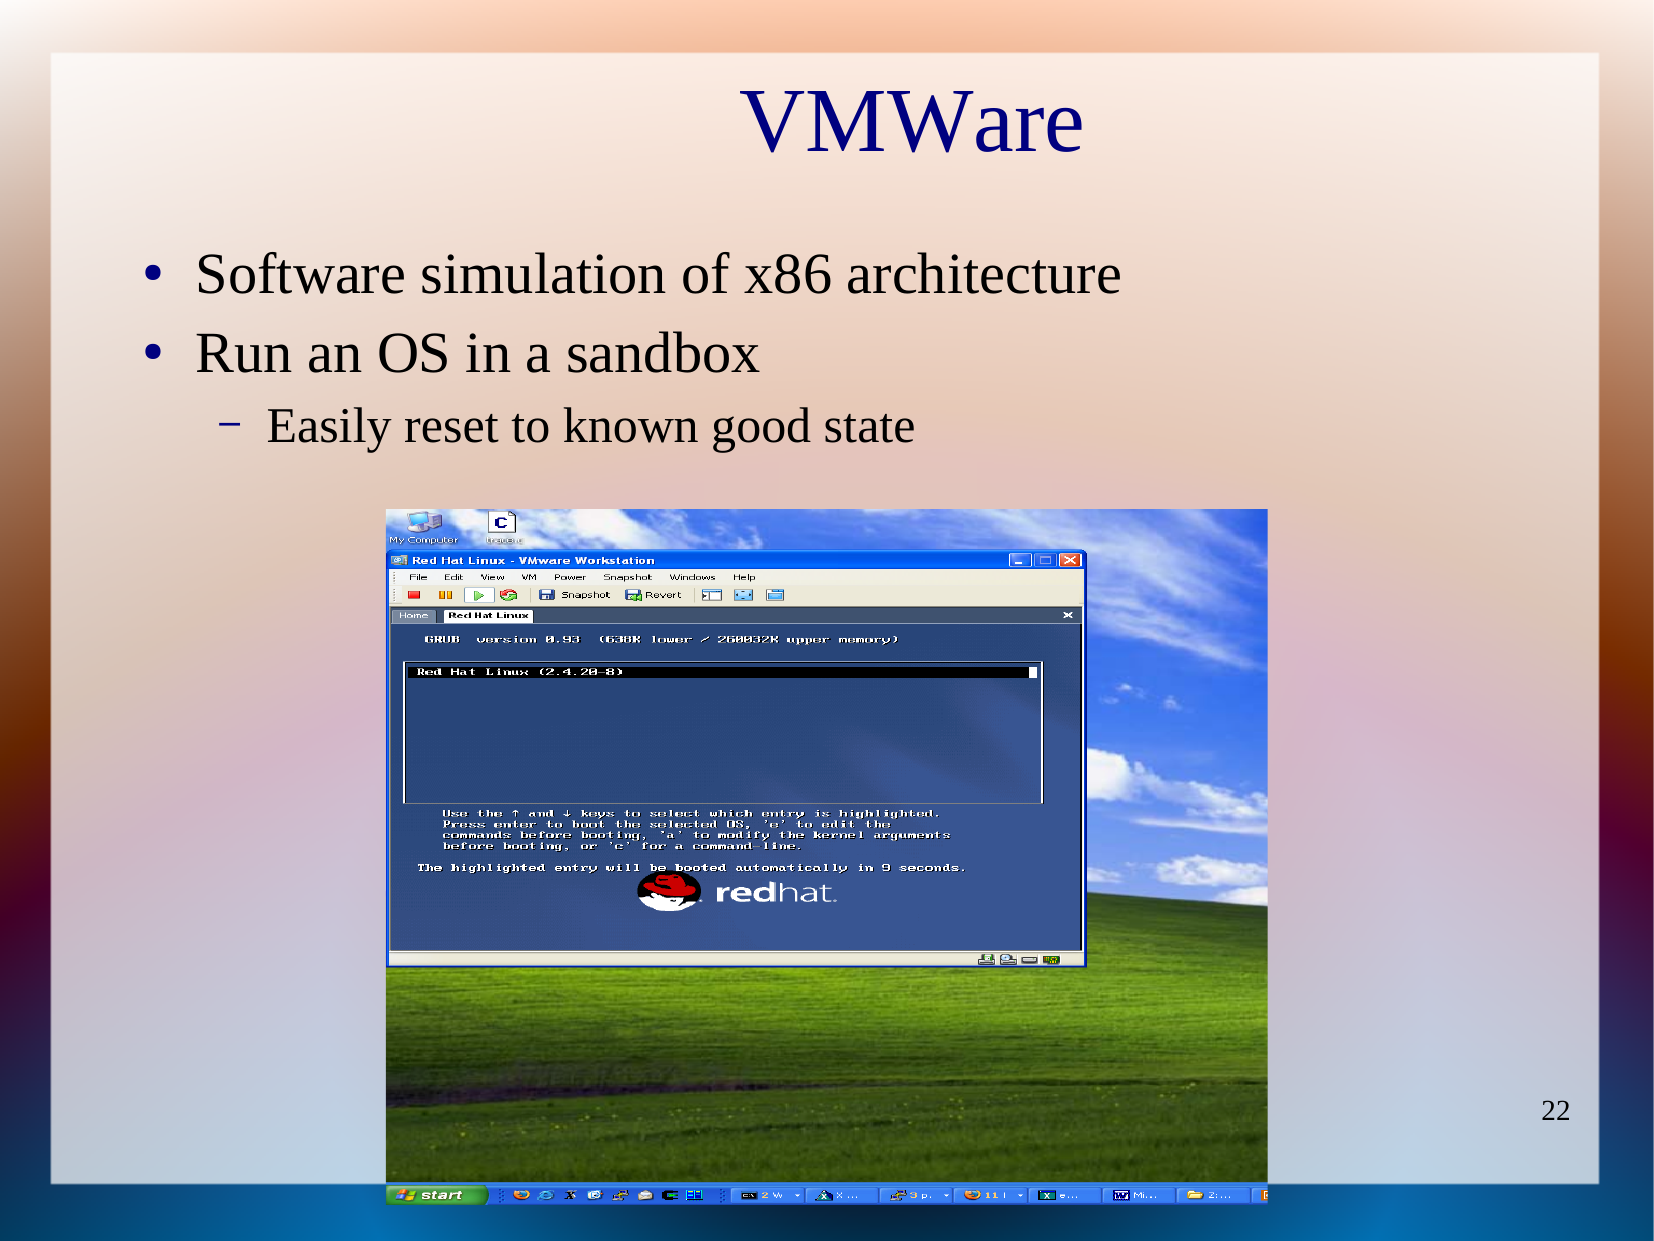

# VMWare
Software simulation of x86 architecture
Run an OS in a sandbox
Easily reset to known good state
22